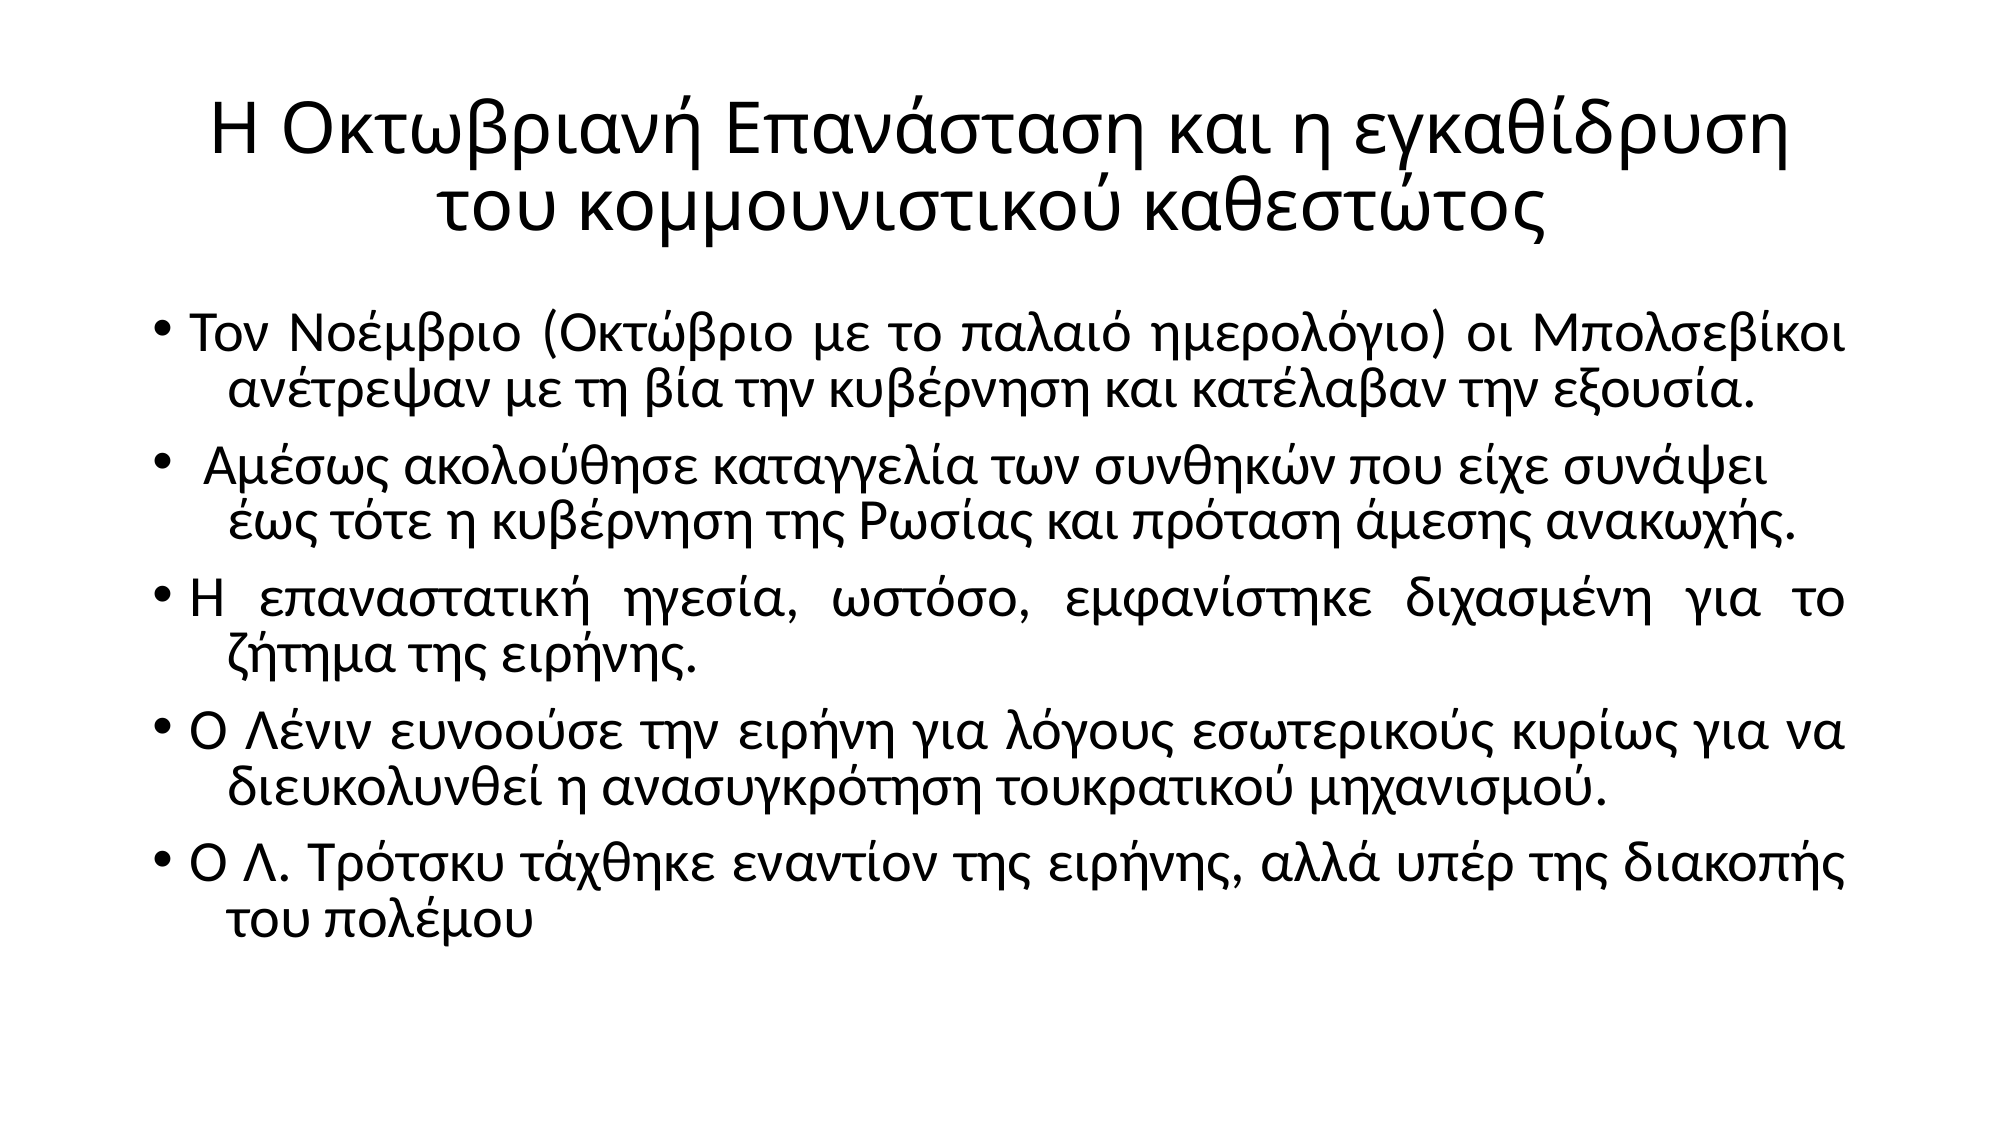

# Η Οκτωβριανή Επανάσταση και η εγκαθίδρυση του κομμουνιστικού καθεστώτος
Τον Νοέμβριο (Οκτώβριο με το παλαιό ημερολόγιο) οι Μπολσεβίκοι ανέτρεψαν με τη βία την κυβέρνηση και κατέλαβαν την εξουσία.
 Αμέσως ακολούθησε καταγγελία των συνθηκών που είχε συνάψει έως τότε η κυβέρνηση της Ρωσίας και πρόταση άμεσης ανακωχής.
Η επαναστατική ηγεσία, ωστόσο, εμφανίστηκε διχασμένη για το ζήτημα της ειρήνης.
Ο Λένιν ευνοούσε την ειρήνη για λόγους εσωτερικούς κυρίως για να διευκολυνθεί η ανασυγκρότηση τουκρατικού μηχανισμού.
Ο Λ. Τρότσκυ τάχθηκε εναντίον της ειρήνης, αλλά υπέρ της διακοπής του πολέμου